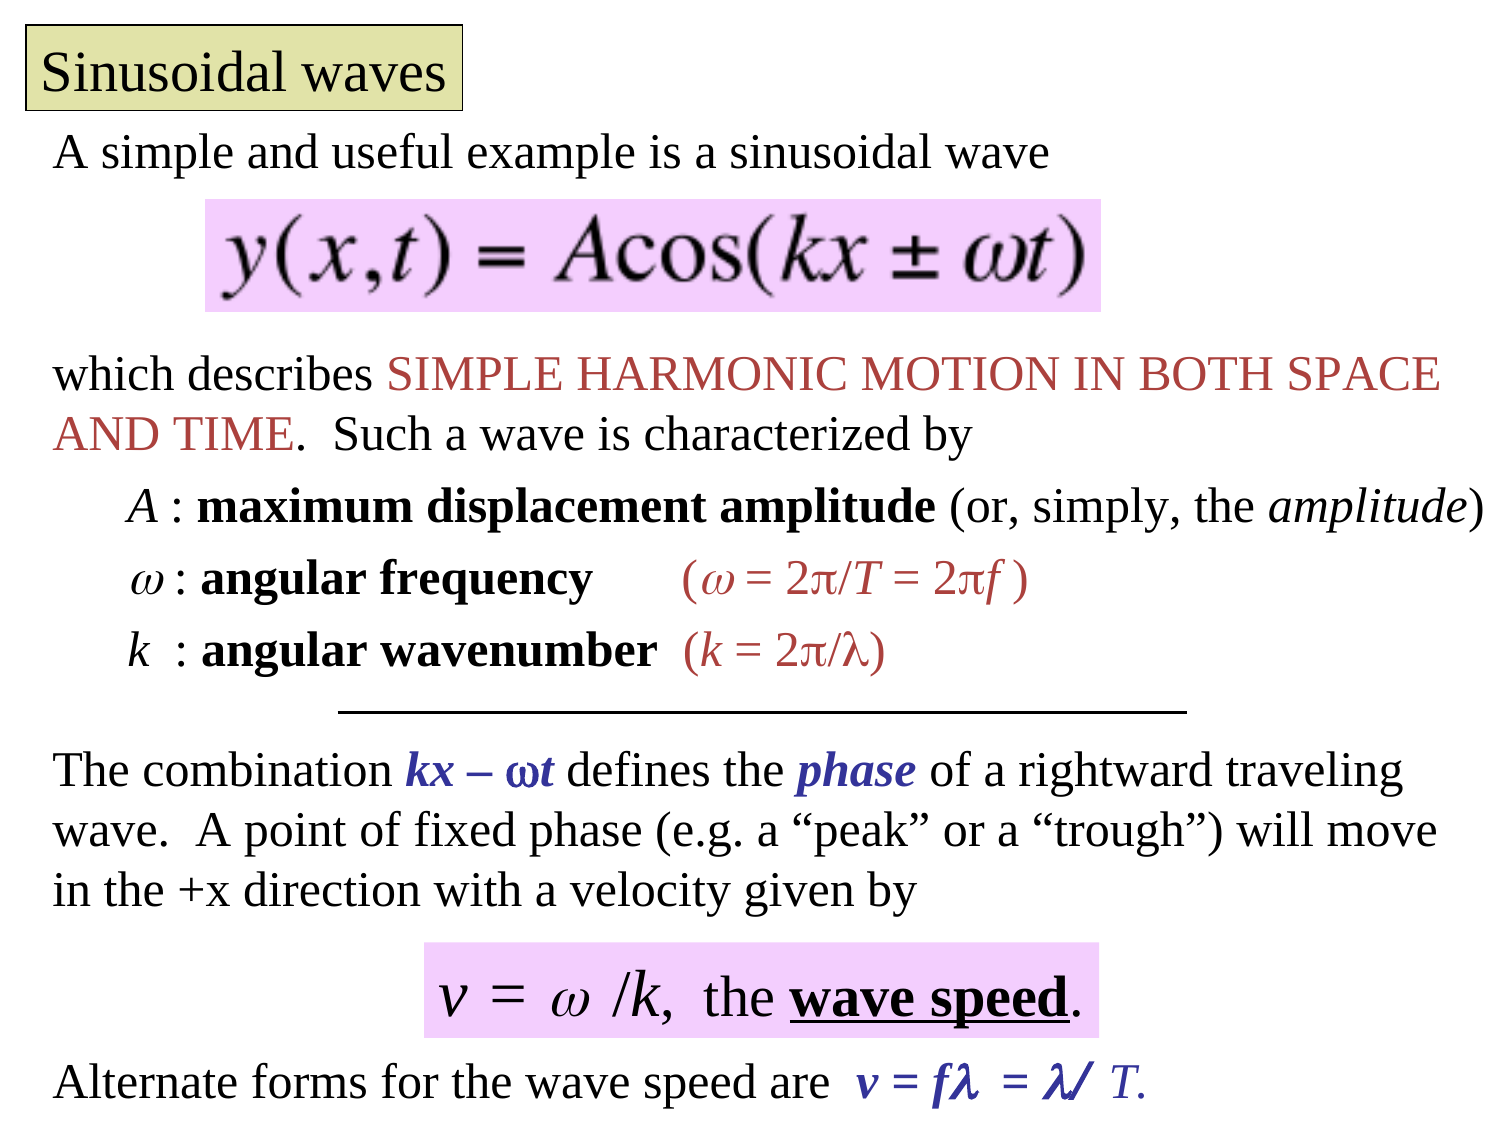

Sinusoidal waves
A simple and useful example is a sinusoidal wave
which describes SIMPLE HARMONIC MOTION IN BOTH SPACE AND TIME. Such a wave is characterized by
A : maximum displacement amplitude (or, simply, the amplitude)
ω : angular frequency (ω = 2π/T = 2πf )
k : angular wavenumber (k = 2π/λ)
The combination kx – ωt defines the phase of a rightward traveling wave. A point of fixed phase (e.g. a “peak” or a “trough”) will move in the +x direction with a velocity given by
Alternate forms for the wave speed are v = fλ = λ/ T.
v = ω /k, the wave speed.